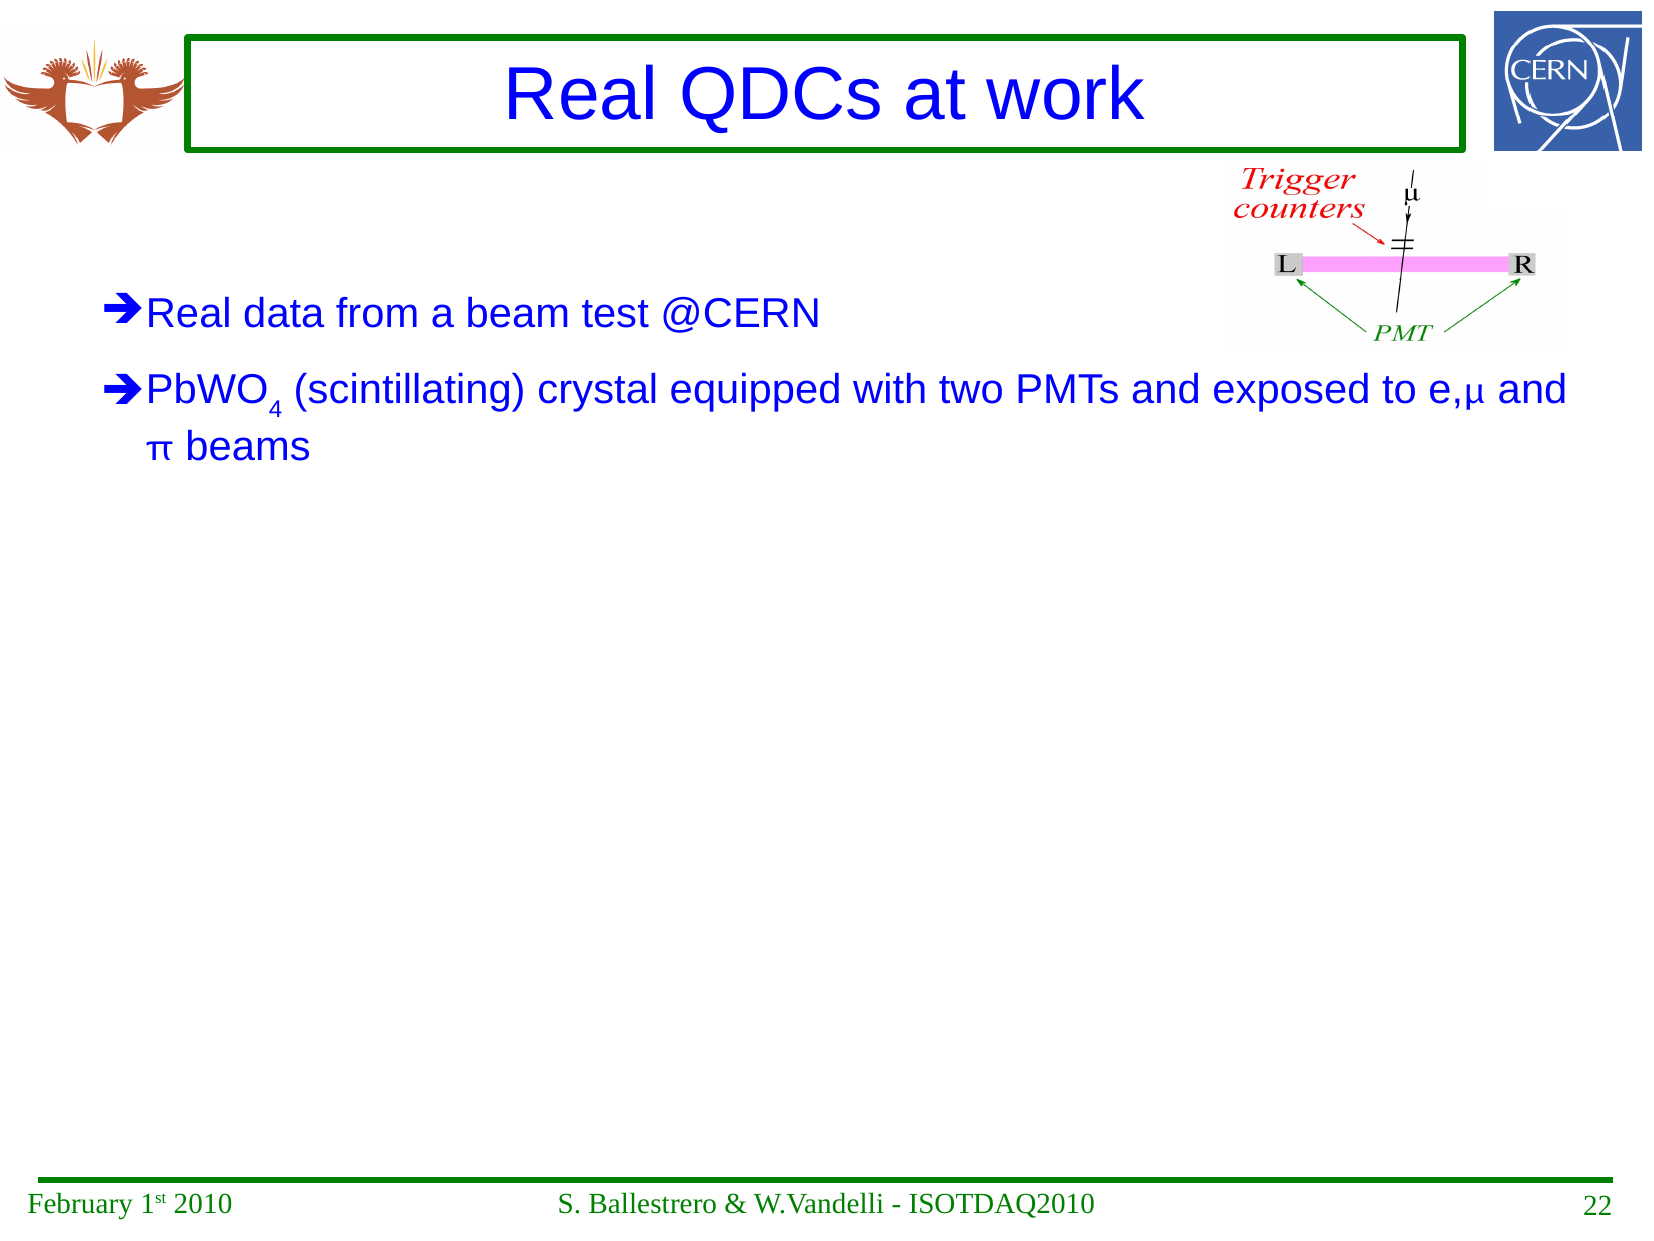

# Real QDCs at work
Real data from a beam test @CERN
PbWO4 (scintillating) crystal equipped with two PMTs and exposed to e, and  beams
22